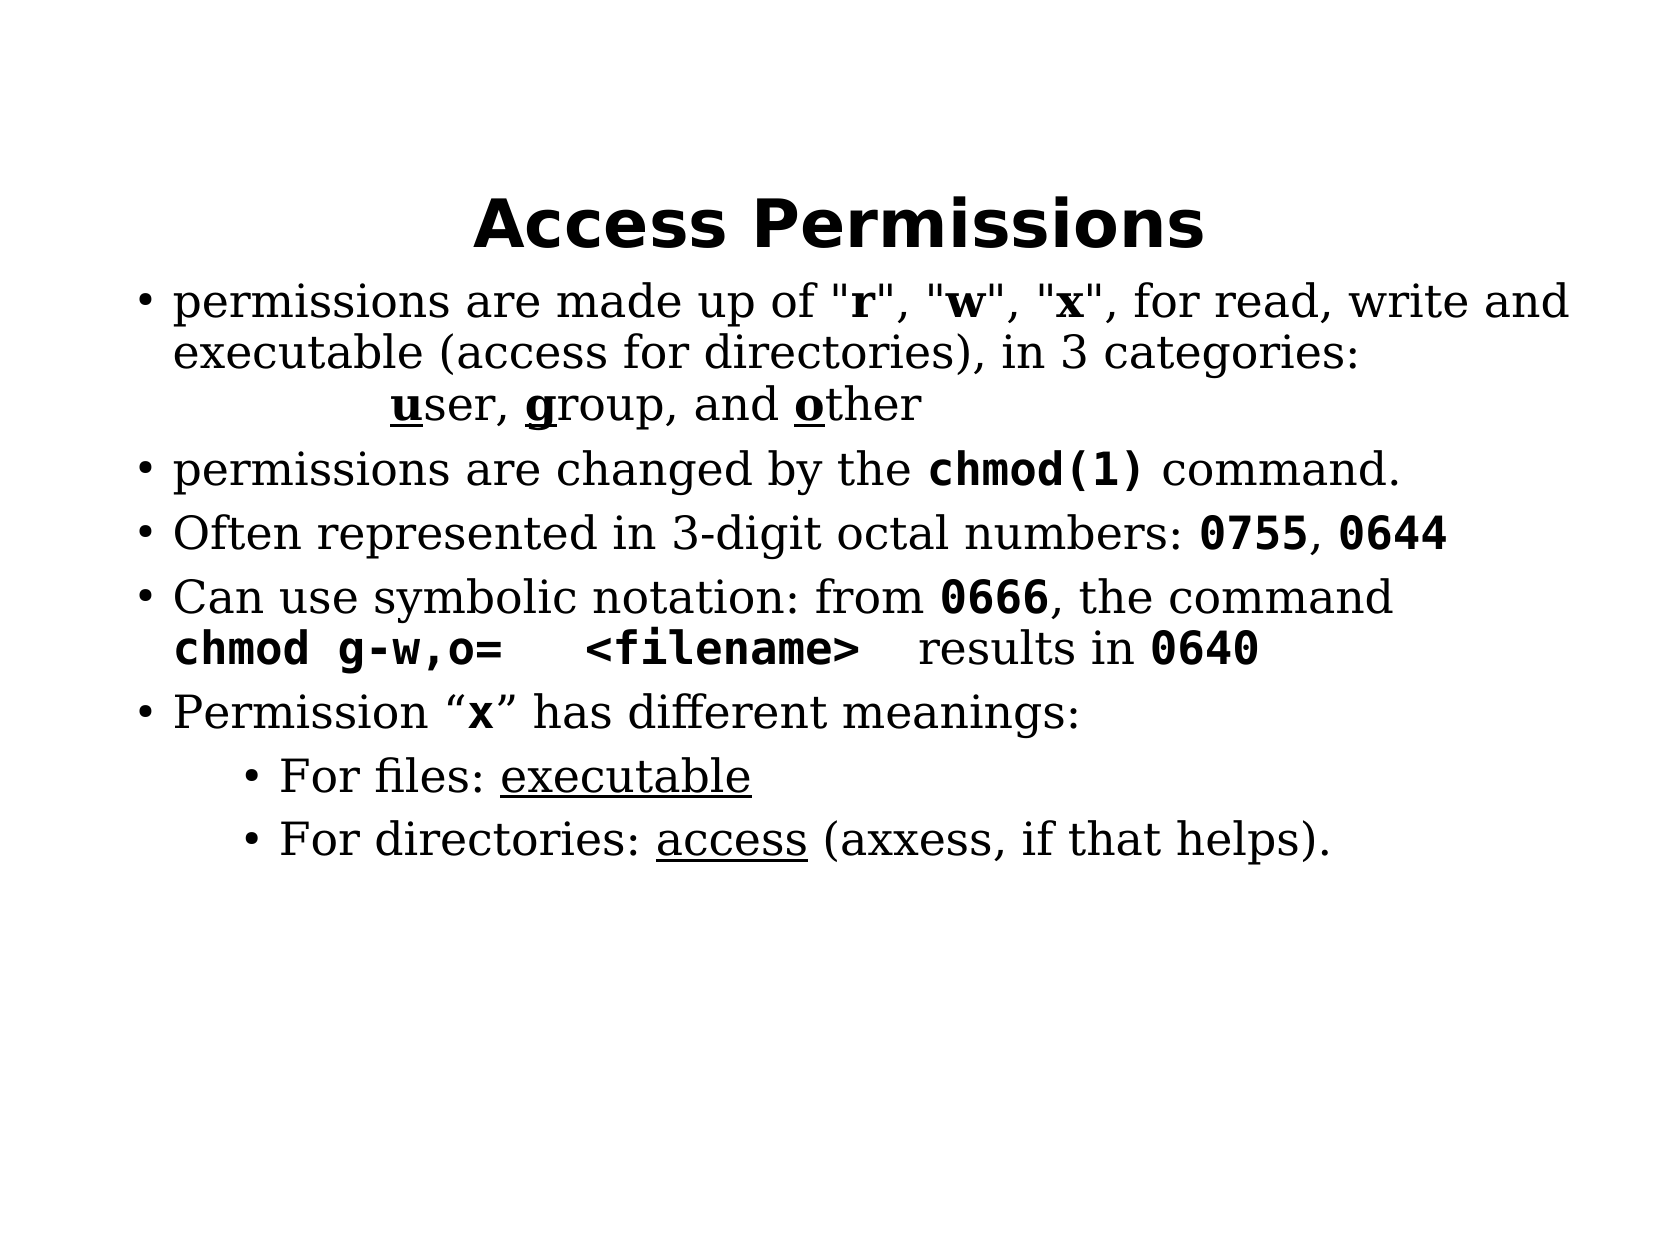

Access Permissions
permissions are made up of "r", "w", "x", for read, write and executable (access for directories), in 3 categories:
               user, group, and other
permissions are changed by the chmod(1) command.
Often represented in 3-digit octal numbers: 0755, 0644
Can use symbolic notation: from 0666, the command
chmod g-w,o= <filename> results in 0640
Permission “x” has different meanings:
For files: executable
For directories: access (axxess, if that helps).